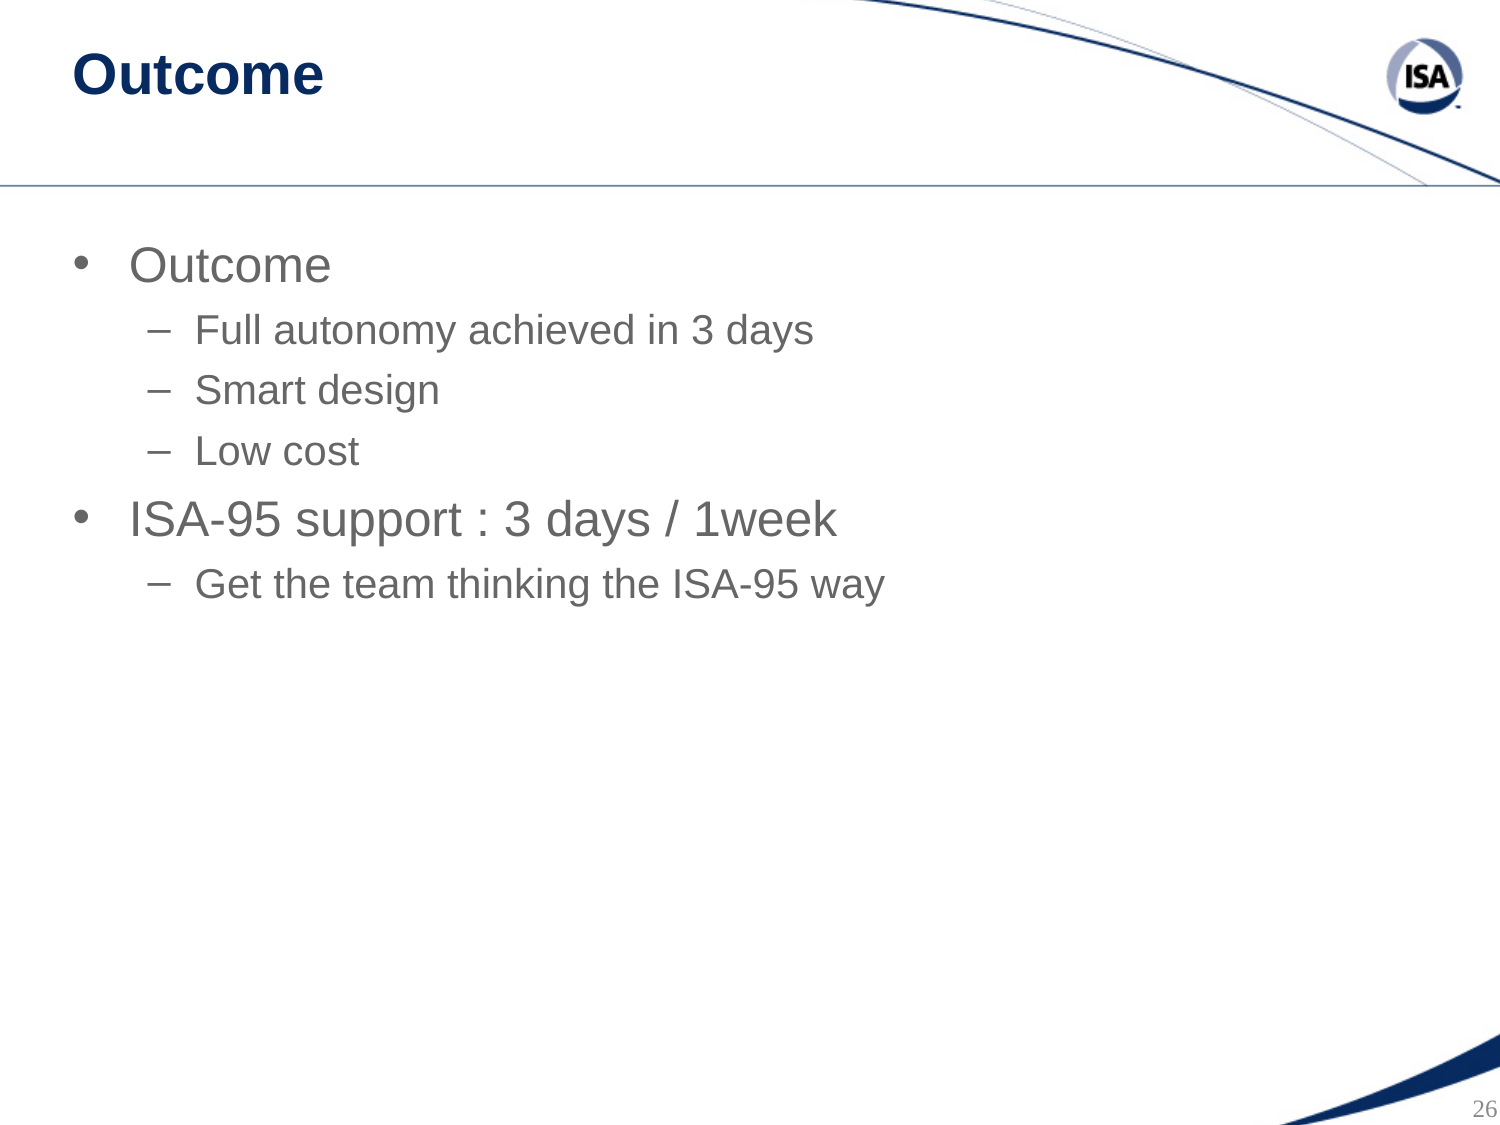

# Outcome
Outcome
Full autonomy achieved in 3 days
Smart design
Low cost
ISA-95 support : 3 days / 1week
Get the team thinking the ISA-95 way